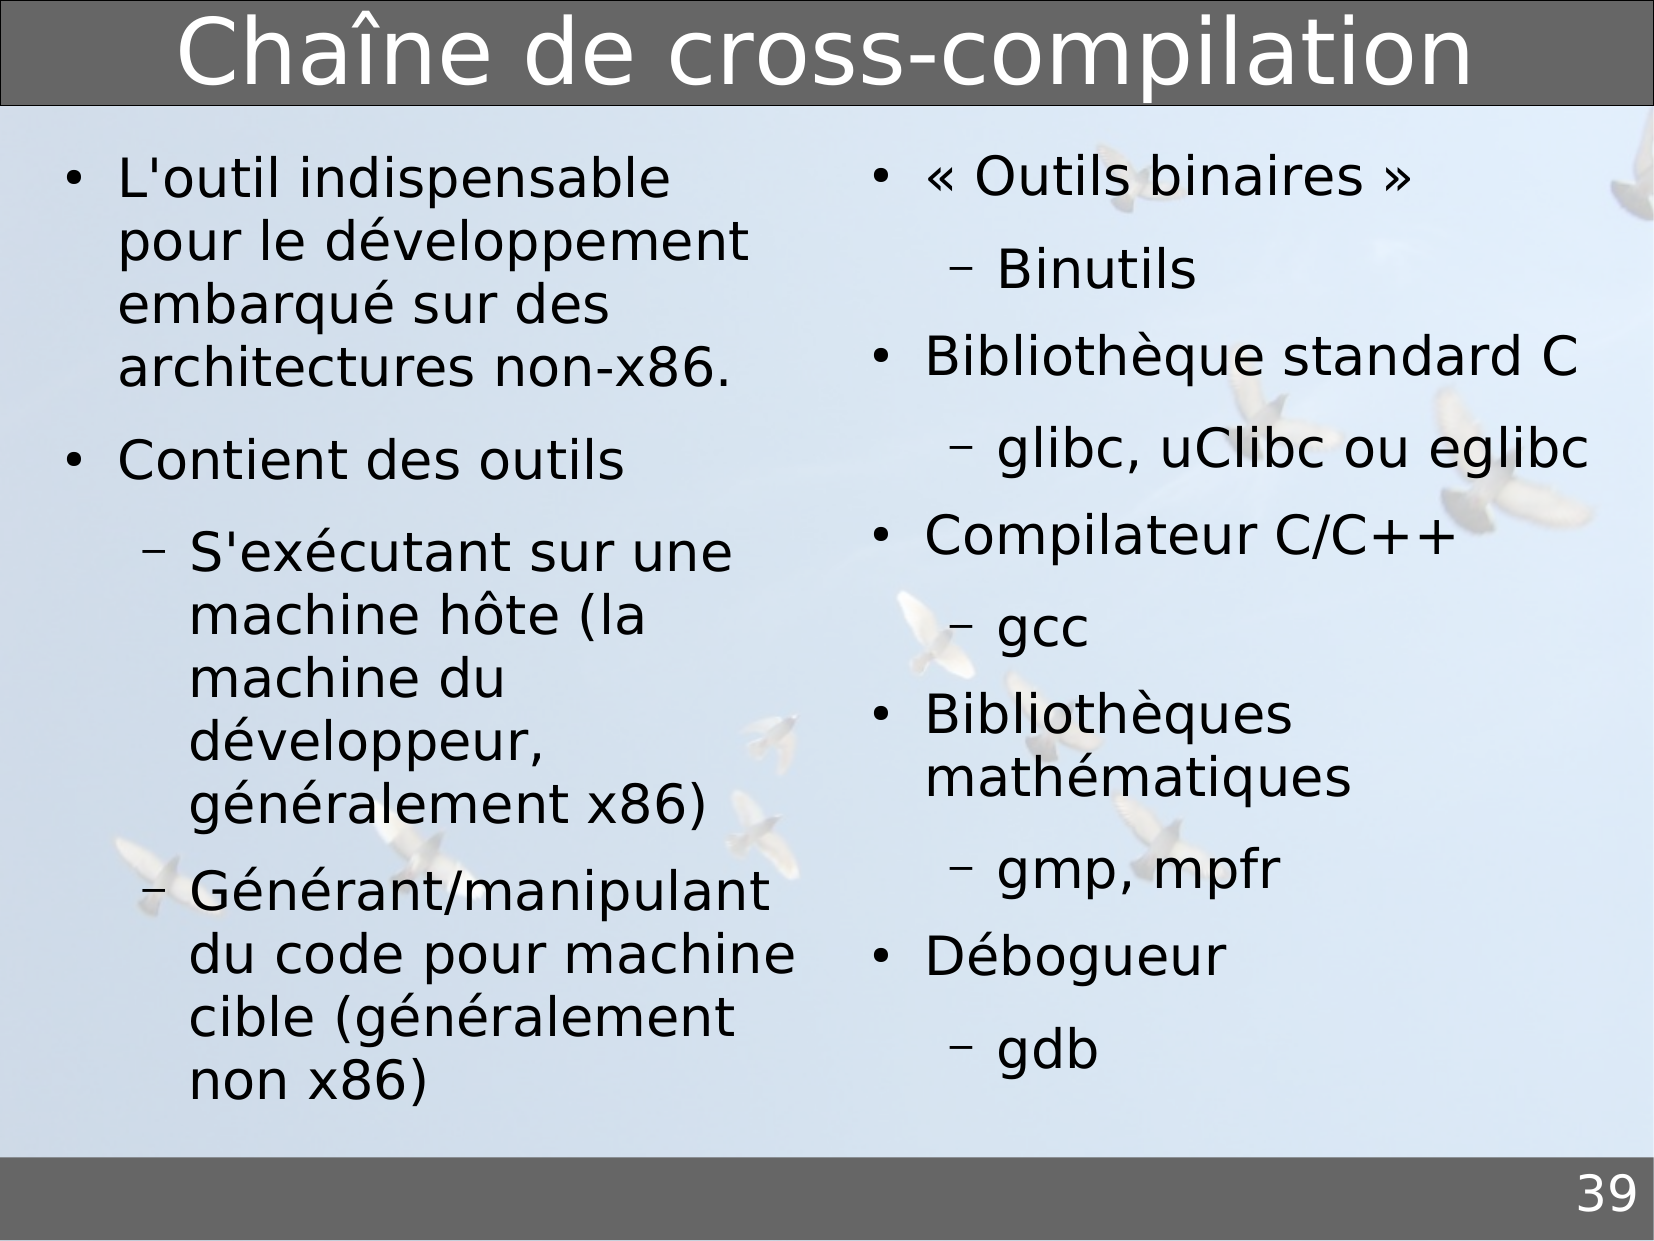

# Chaîne de cross-compilation
« Outils binaires »
Binutils
Bibliothèque standard C
glibc, uClibc ou eglibc
Compilateur C/C++
gcc
Bibliothèques mathématiques
gmp, mpfr
Débogueur
gdb
L'outil indispensable pour le développement embarqué sur des architectures non-x86.
Contient des outils
S'exécutant sur une machine hôte (la machine du développeur, généralement x86)
Générant/manipulant du code pour machine cible (généralement non x86)